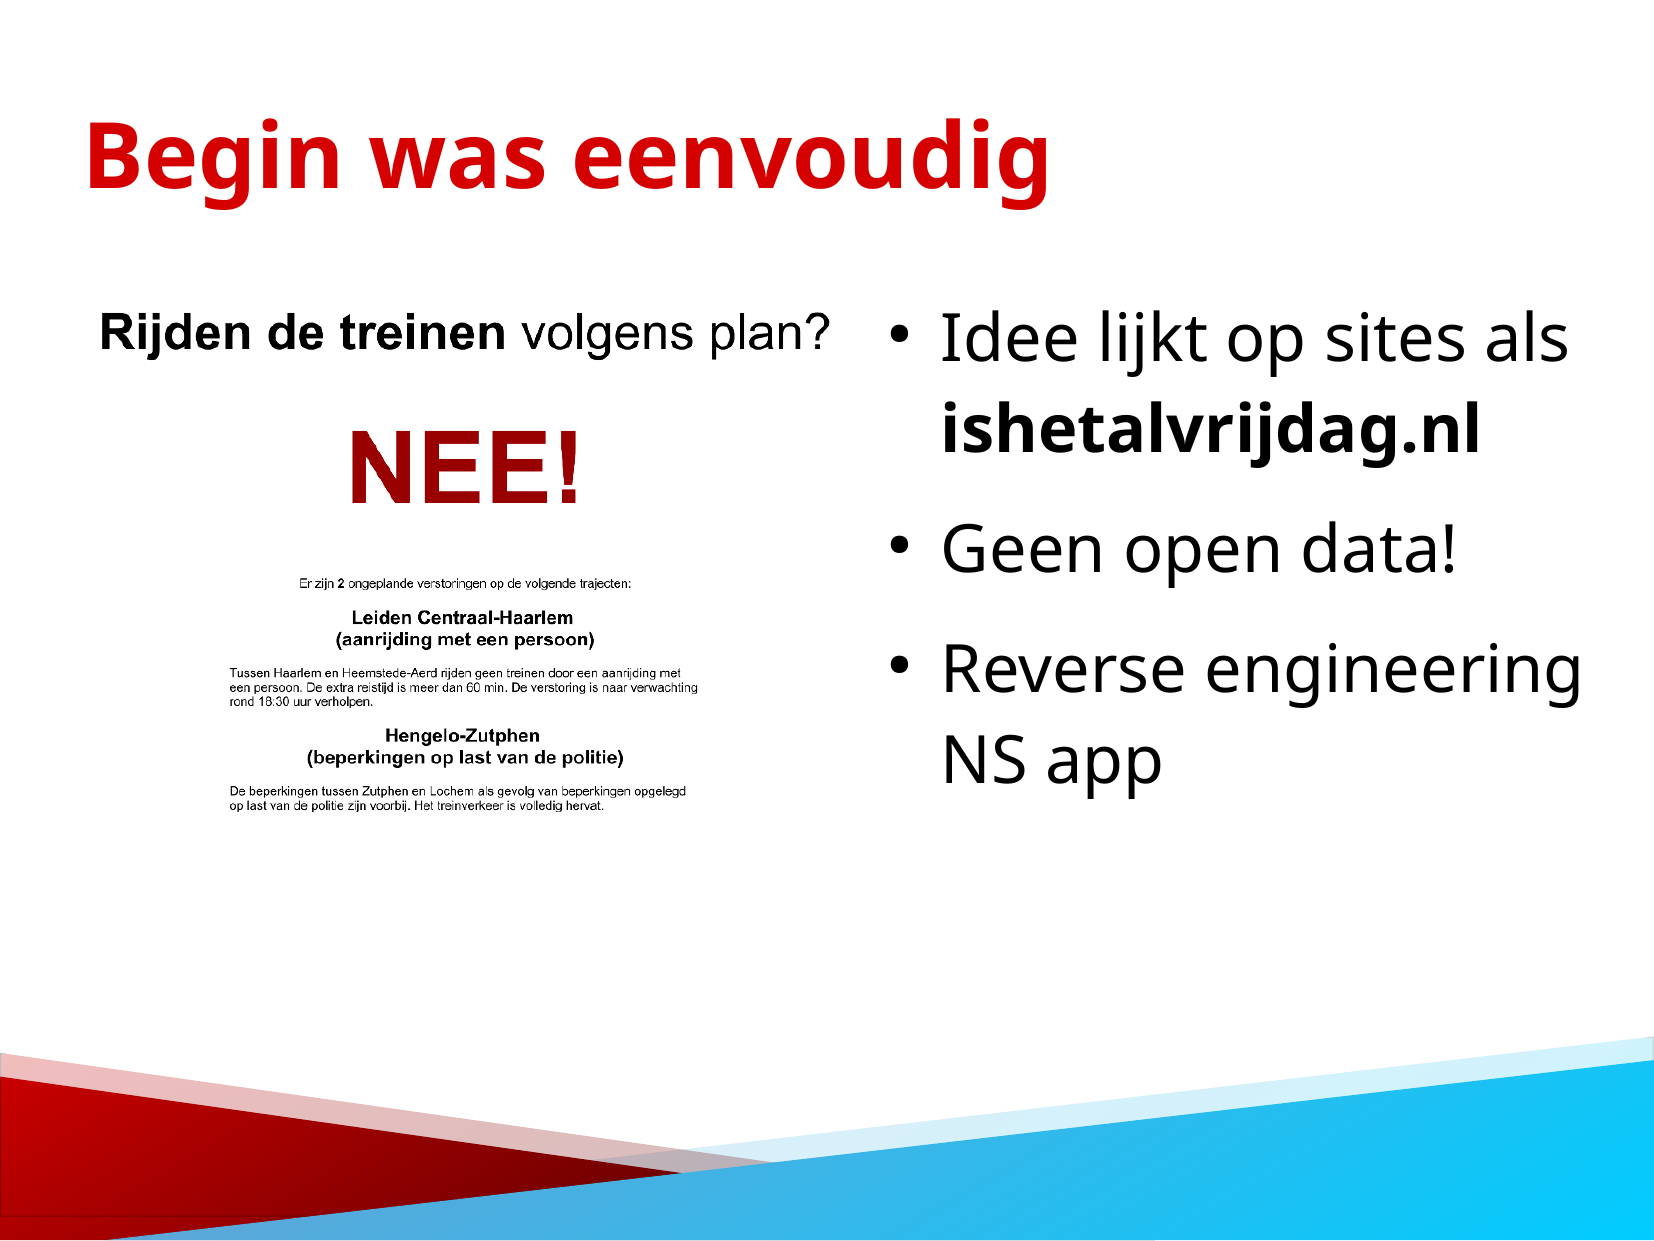

# Begin was eenvoudig
Idee lijkt op sites als ishetalvrijdag.nl
Geen open data!
Reverse engineering NS app